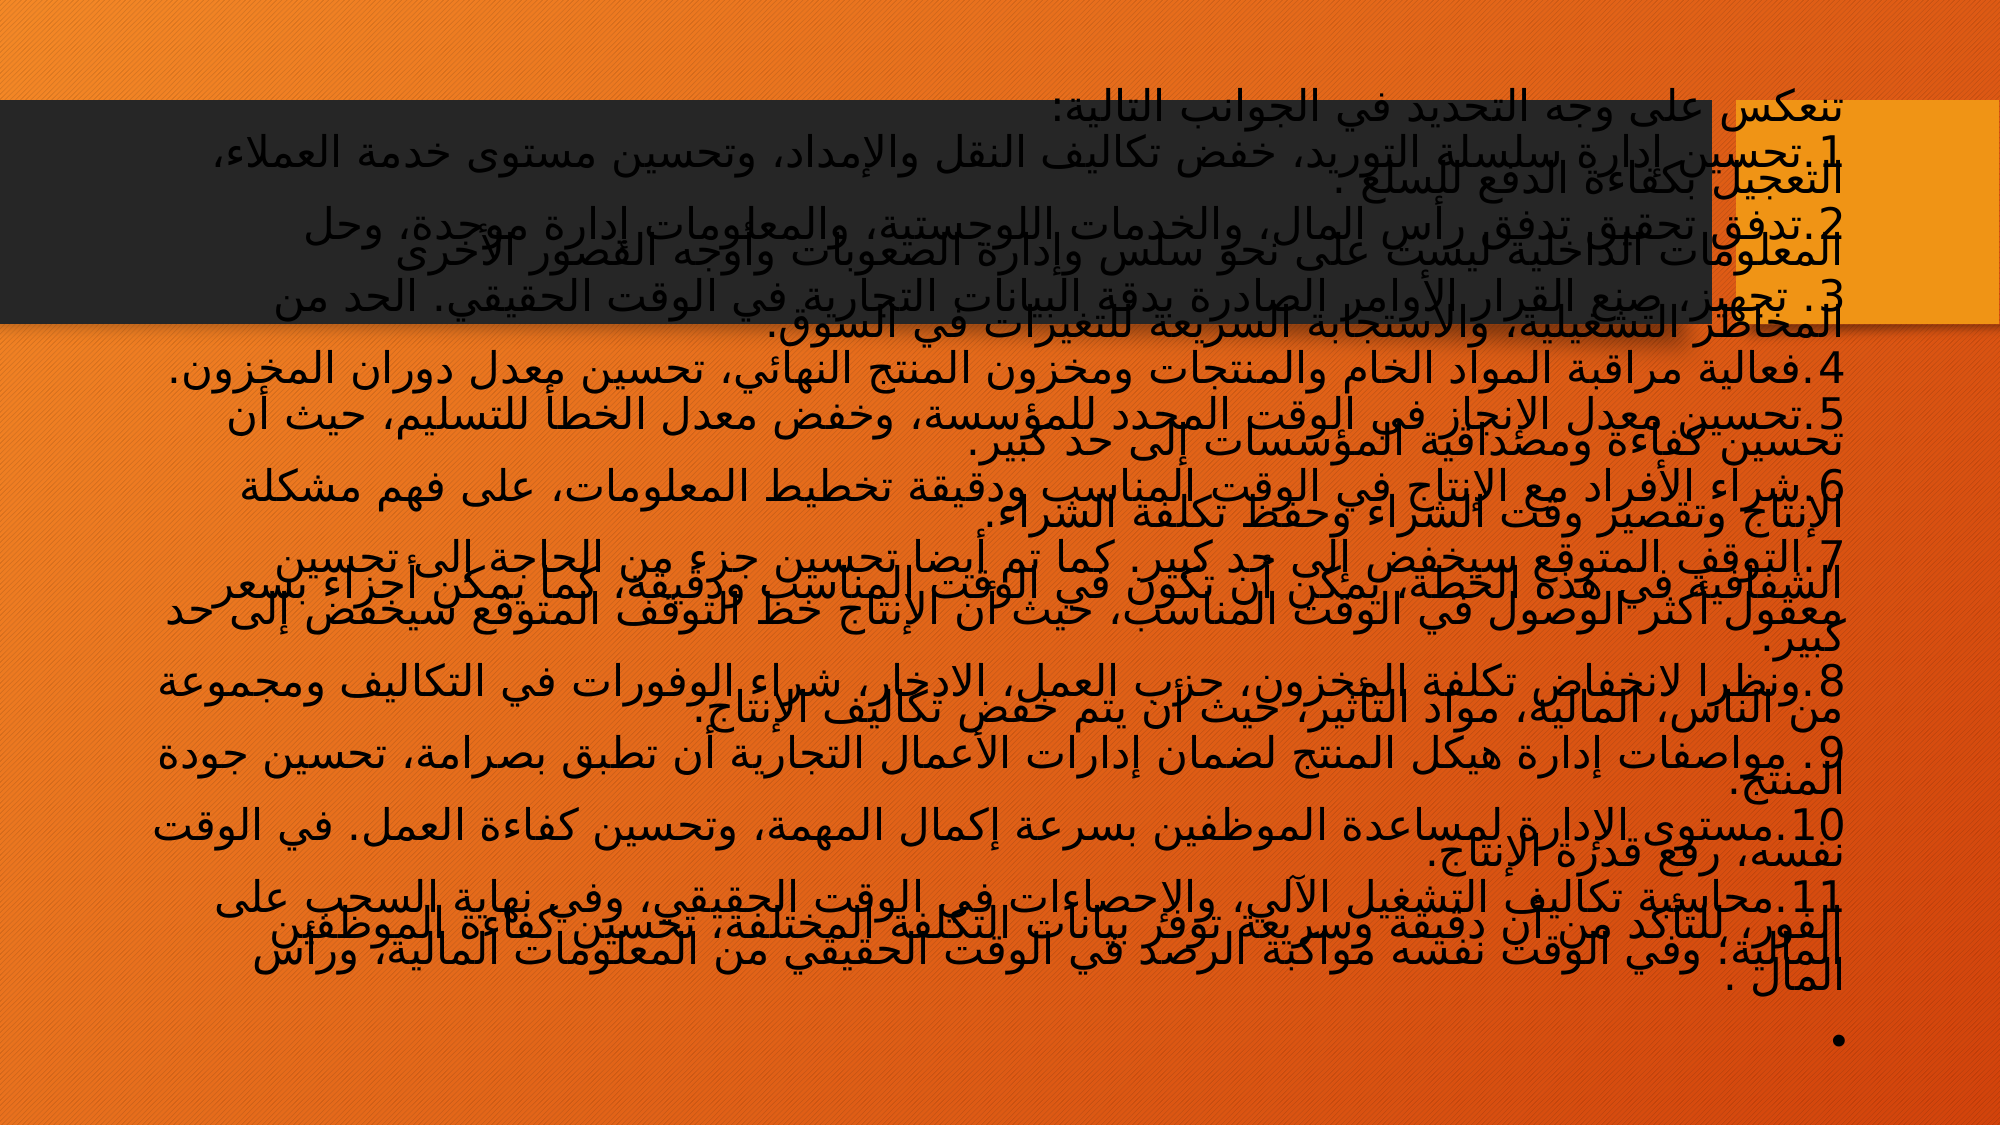

# تنعكس على وجه التحديد في الجوانب التالية:
1.تحسين إدارة سلسلة التوريد، خفض تكاليف النقل والإمداد، وتحسين مستوى خدمة العملاء، التعجيل بكفاءة الدفع للسلع .
2.تدفق تحقيق تدفق رأس المال، والخدمات اللوجستية، والمعلومات إدارة موحدة، وحل المعلومات الداخلية ليست على نحو سلس وإدارة الصعوبات وأوجه القصور الأخرى
3. تجهيز، صنع القرار الأوامر الصادرة بدقة البيانات التجارية في الوقت الحقيقي. الحد من المخاطر التشغيلية، والاستجابة السريعة للتغيرات في السوق.
4.فعالية مراقبة المواد الخام والمنتجات ومخزون المنتج النهائي، تحسين معدل دوران المخزون.
5.تحسين معدل الإنجاز في الوقت المحدد للمؤسسة، وخفض معدل الخطأ للتسليم، حيث أن تحسين كفاءة ومصداقية المؤسسات إلى حد كبير.
6.شراء الأفراد مع الإنتاج في الوقت المناسب ودقيقة تخطيط المعلومات، على فهم مشكلة الإنتاج وتقصير وقت الشراء وحفظ تكلفة الشراء.
7.التوقف المتوقع سيخفض إلى حد كبير. كما تم أيضا تحسين جزء من الحاجة إلى تحسين الشفافية في هذه الخطة، يمكن أن تكون في الوقت المناسب ودقيقة، كما يمكن أجزاء بسعر معقول أكثر الوصول في الوقت المناسب، حيث أن الإنتاج خط التوقف المتوقع سيخفض إلى حد كبير.
8.ونظرا لانخفاض تكلفة المخزون، حزب العمل، الادخار، شراء الوفورات في التكاليف ومجموعة من الناس، المالية، مواد التأثير، حيث أن يتم خفض تكاليف الإنتاج.
9. مواصفات إدارة هيكل المنتج لضمان إدارات الأعمال التجارية أن تطبق بصرامة، تحسين جودة المنتج.
10.مستوى الإدارة لمساعدة الموظفين بسرعة إكمال المهمة، وتحسين كفاءة العمل. في الوقت نفسه، رفع قدرة الإنتاج.
11.محاسبة تكاليف التشغيل الآلي، والإحصاءات في الوقت الحقيقي، وفي نهاية السحب على الفور، للتأكد من أن دقيقة وسريعة توفر بيانات التكلفة المختلفة، تحسين كفاءة الموظفين المالية؛ وفي الوقت نفسه مواكبة الرصد في الوقت الحقيقي من المعلومات المالية، ورأس المال .